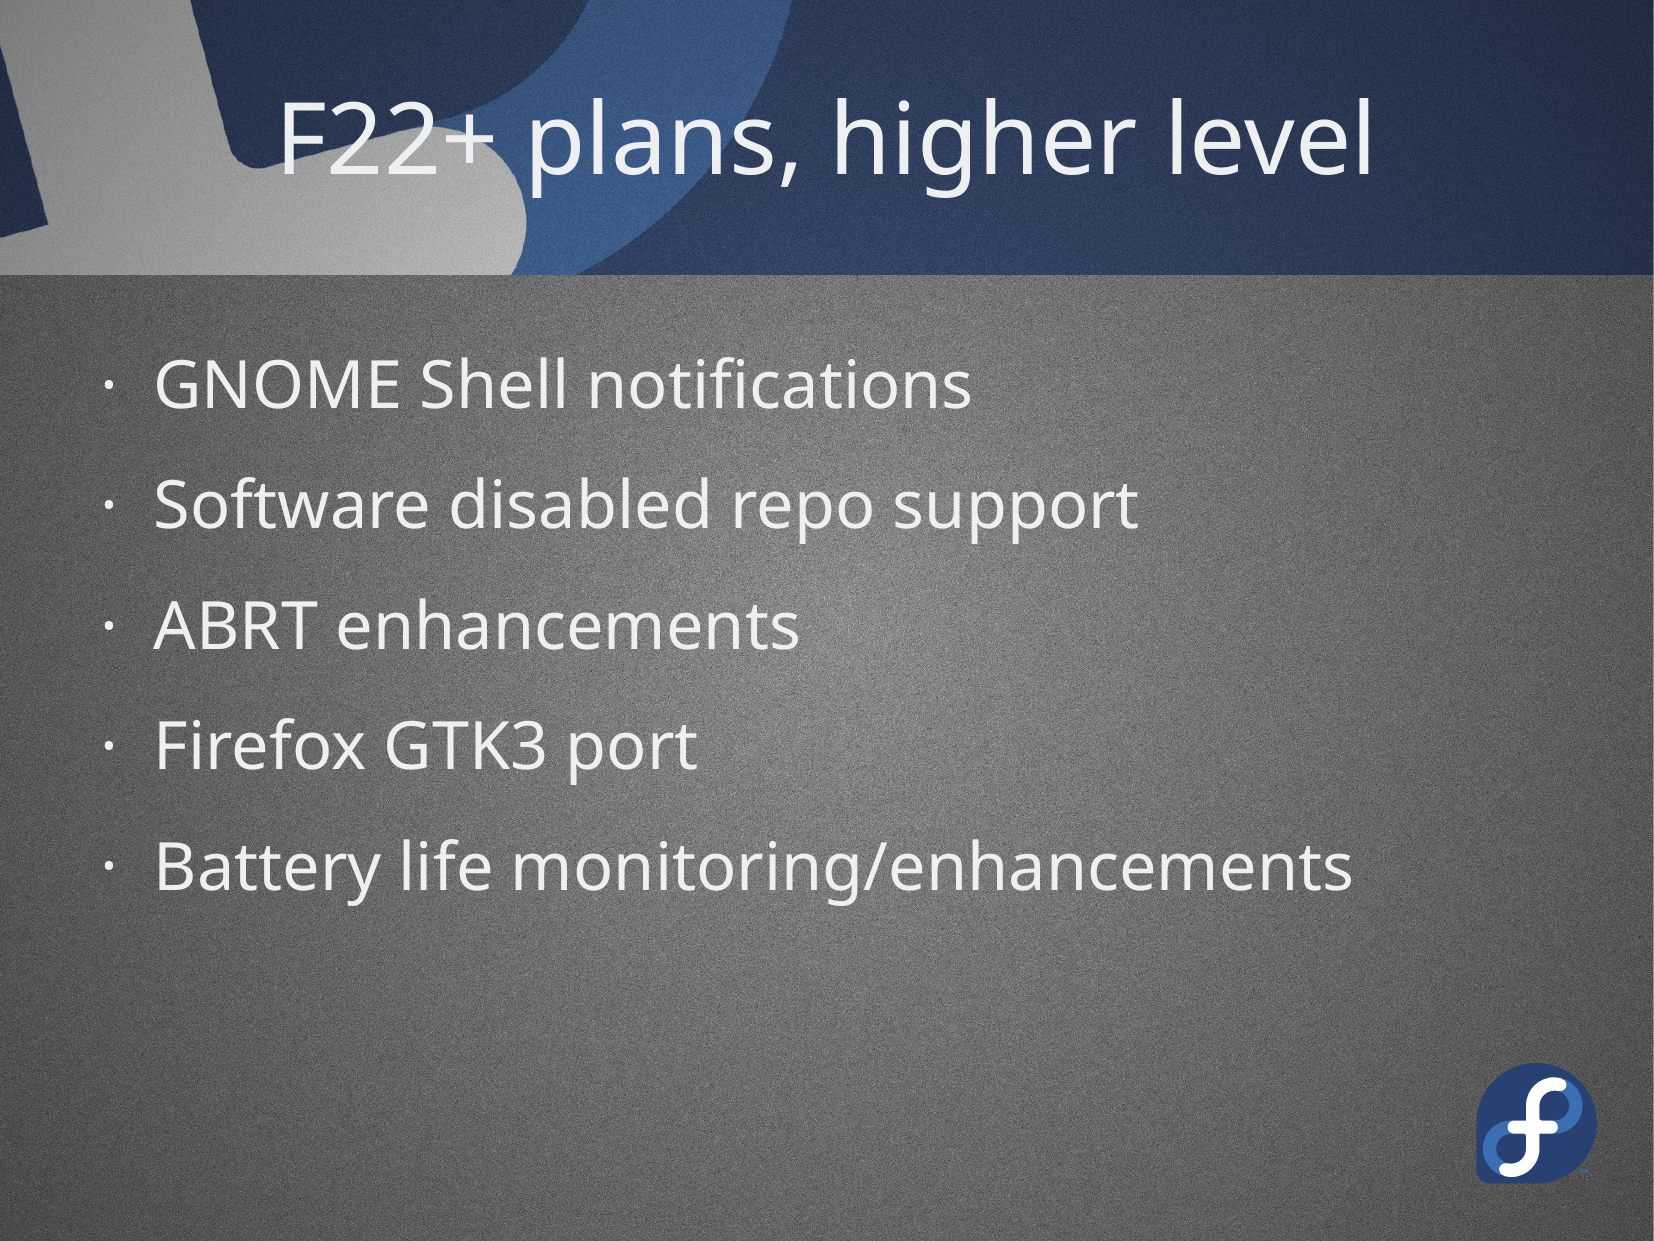

# F22+ plans, higher level
GNOME Shell notifications
Software disabled repo support
ABRT enhancements
Firefox GTK3 port
Battery life monitoring/enhancements